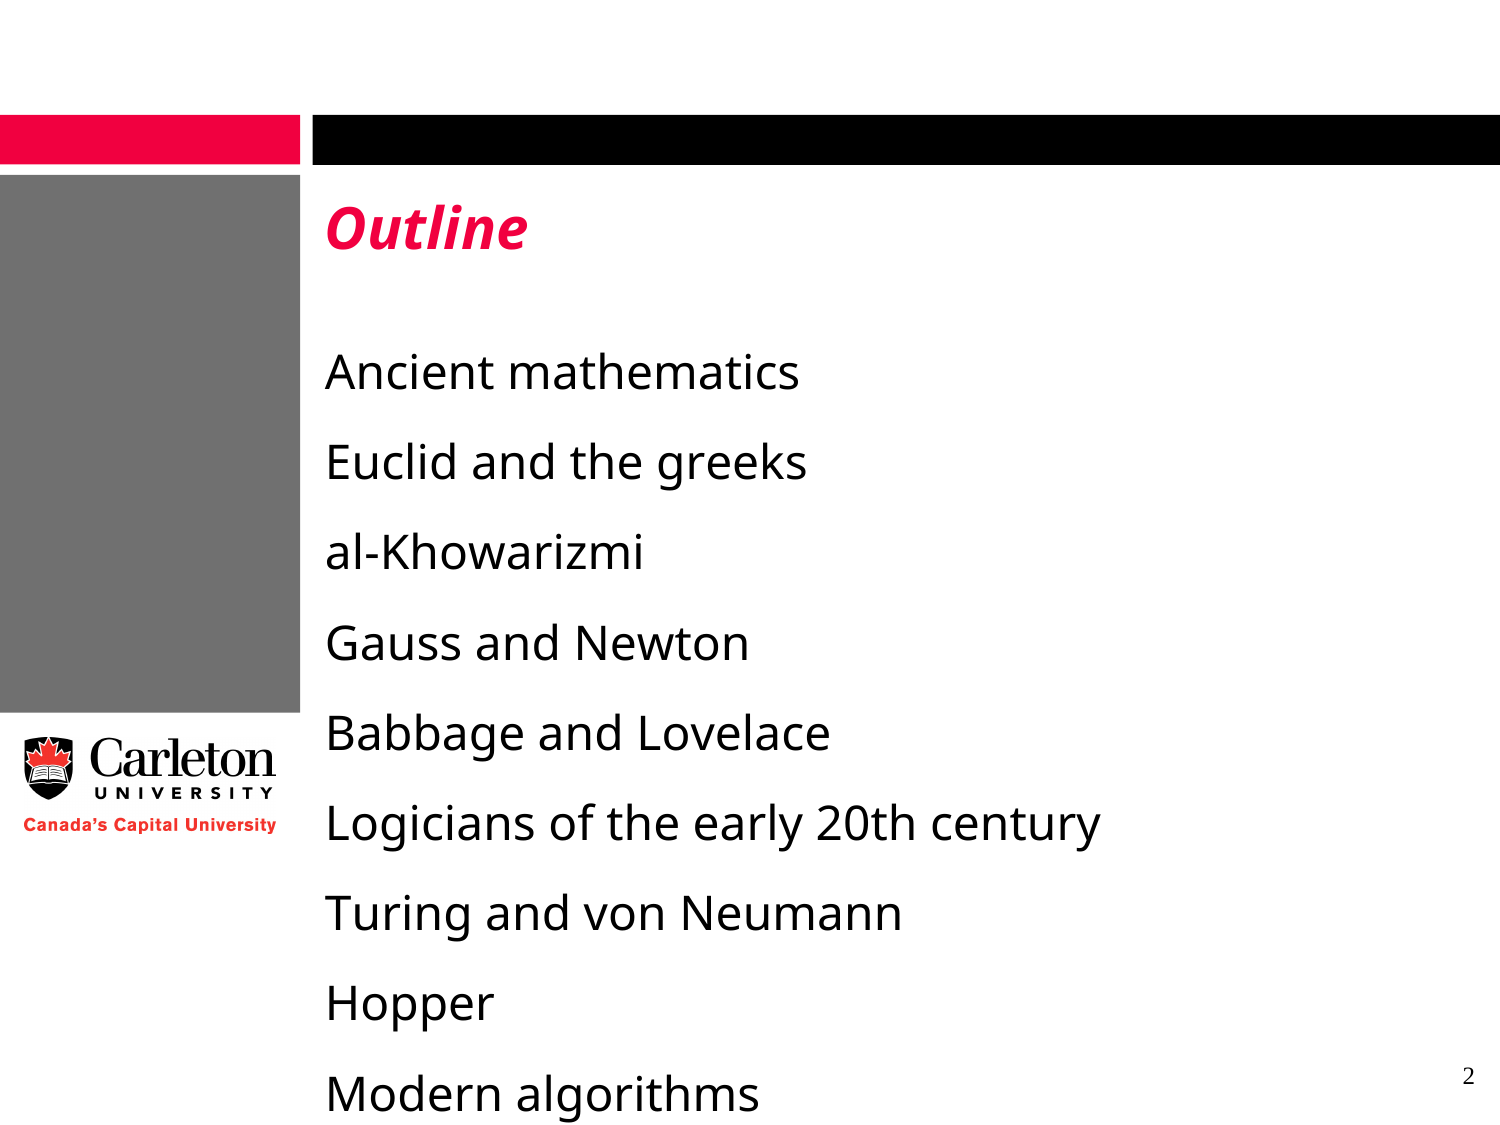

# Outline
Ancient mathematics
Euclid and the greeks
al-Khowarizmi
Gauss and Newton
Babbage and Lovelace
Logicians of the early 20th century
Turing and von Neumann
Hopper
Modern algorithms
2